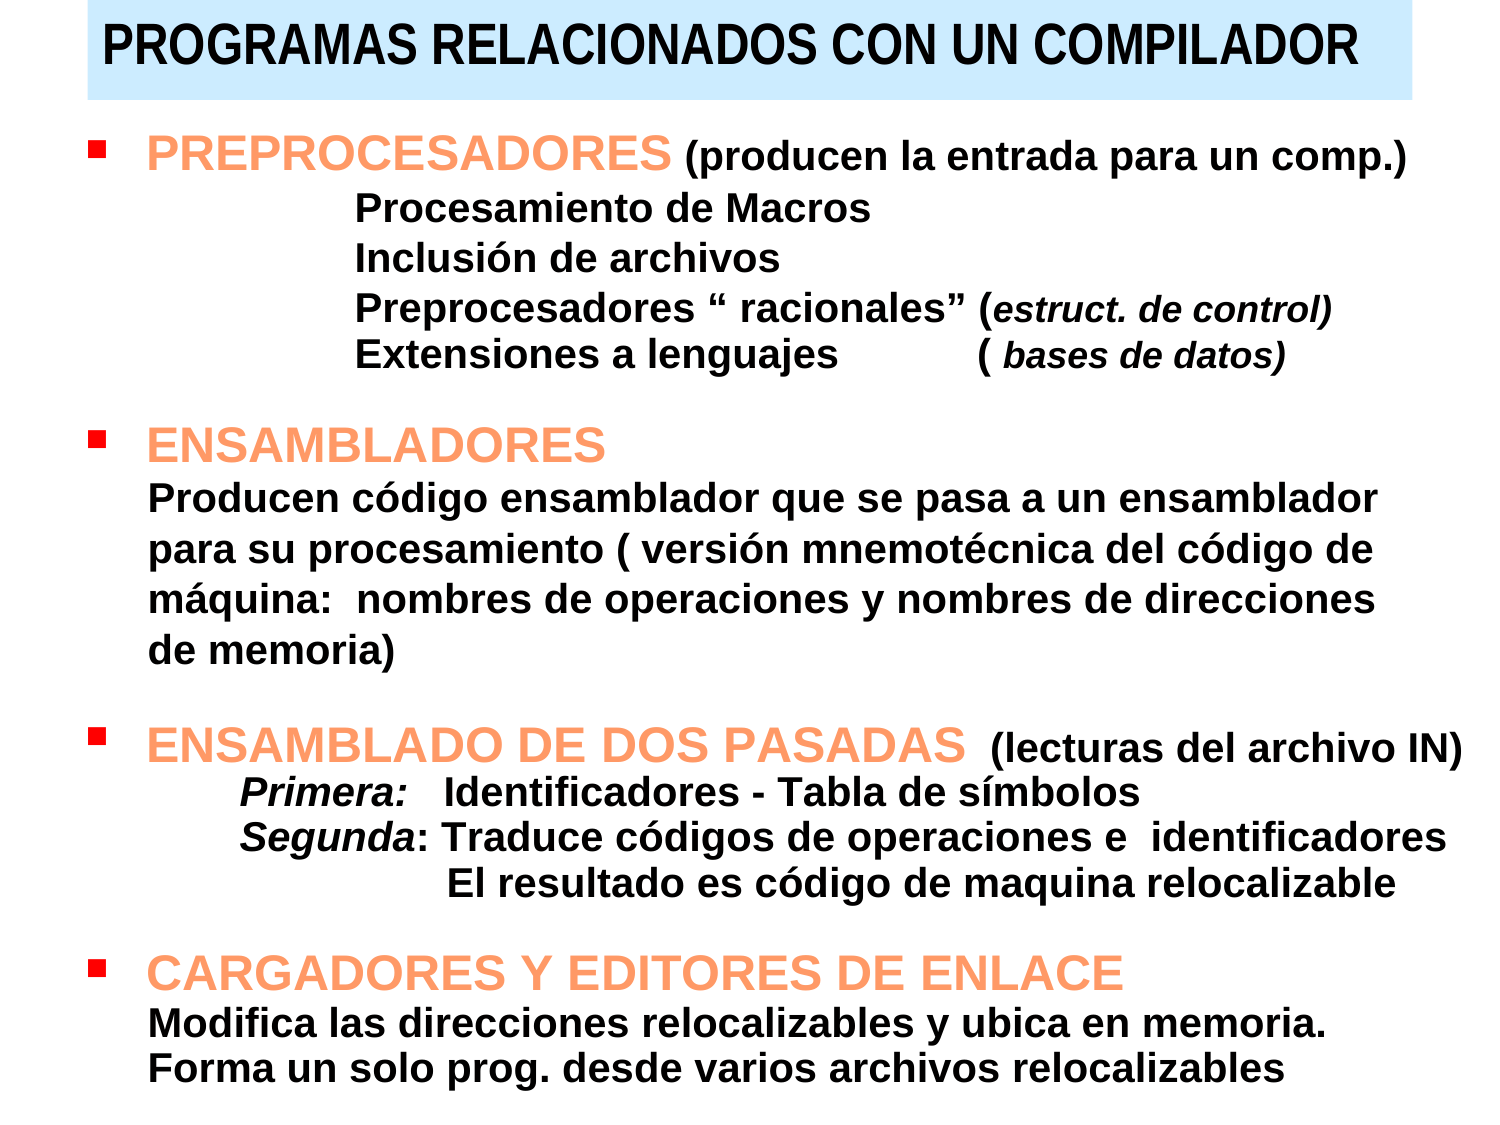

PROGRAMAS RELACIONADOS CON UN COMPILADOR
# PREPROCESADORES (producen la entrada para un comp.)
 Procesamiento de Macros
 Inclusión de archivos
 Preprocesadores “ racionales” (estruct. de control)
 Extensiones a lenguajes ( bases de datos)
ENSAMBLADORES
 Producen código ensamblador que se pasa a un ensamblador
 para su procesamiento ( versión mnemotécnica del código de
 máquina: nombres de operaciones y nombres de direcciones
 de memoria)
ENSAMBLADO DE DOS PASADAS (lecturas del archivo IN)
 Primera: Identificadores - Tabla de símbolos
 Segunda: Traduce códigos de operaciones e identificadores
 El resultado es código de maquina relocalizable
CARGADORES Y EDITORES DE ENLACE
 Modifica las direcciones relocalizables y ubica en memoria.
 Forma un solo prog. desde varios archivos relocalizables
Año 2004
32